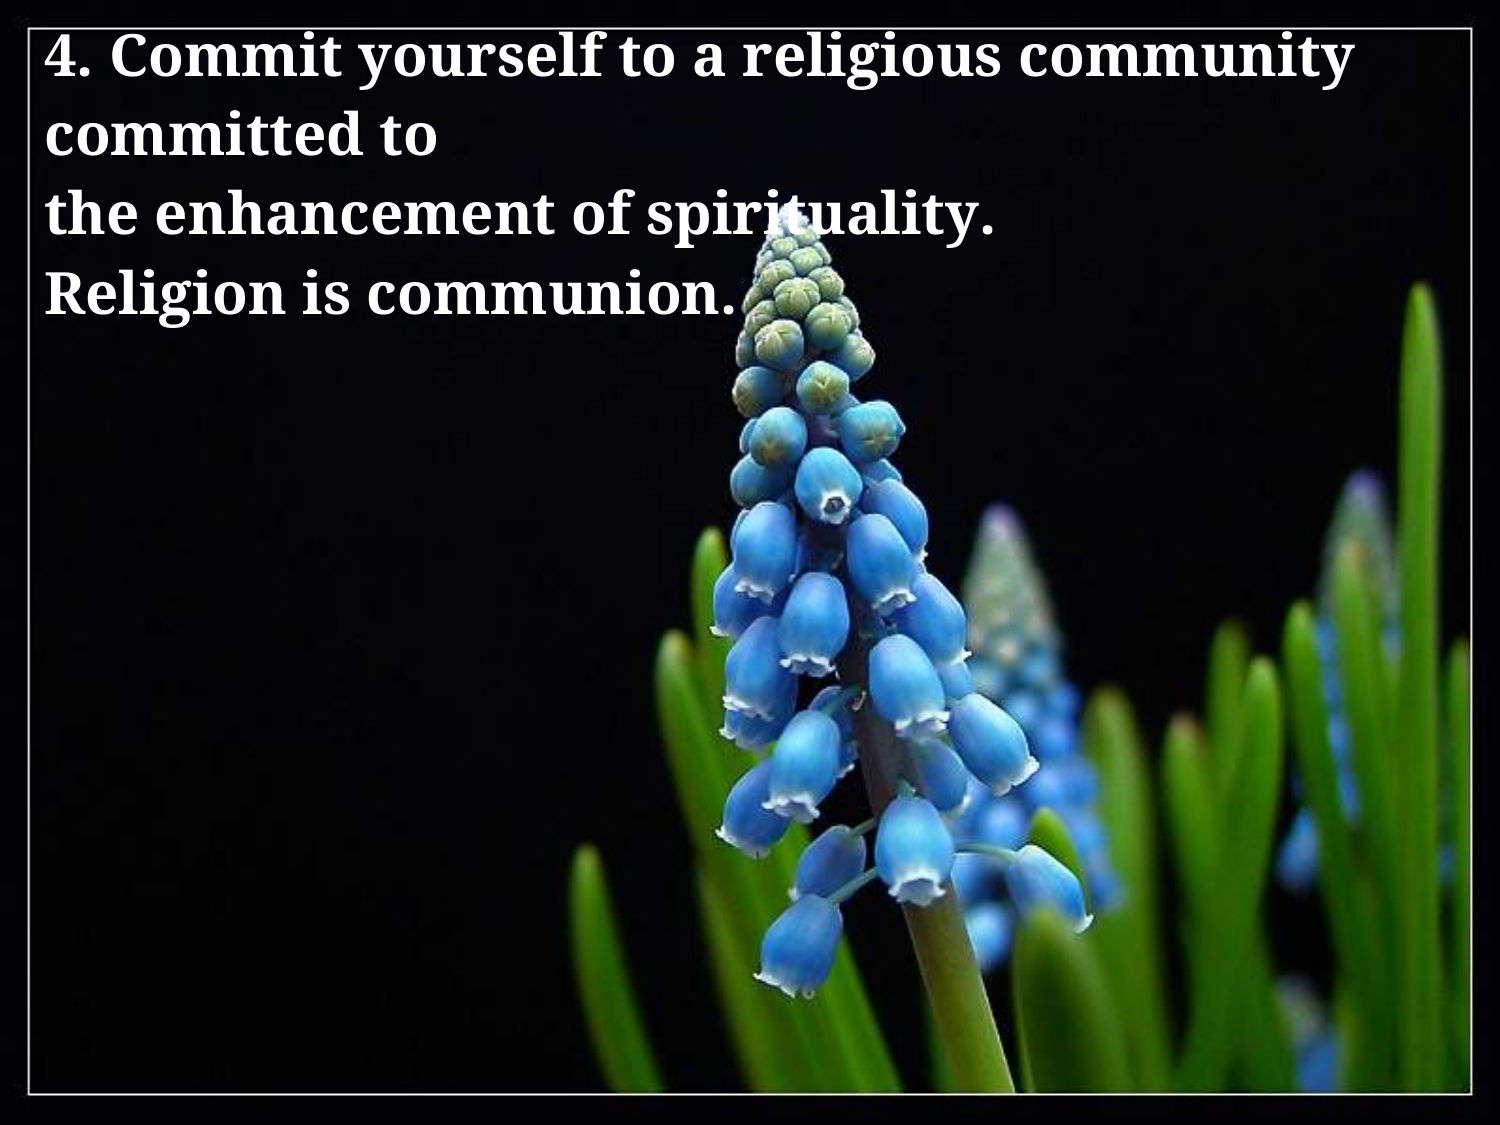

4. Commit yourself to a religious community committed to
the enhancement of spirituality.
Religion is communion.